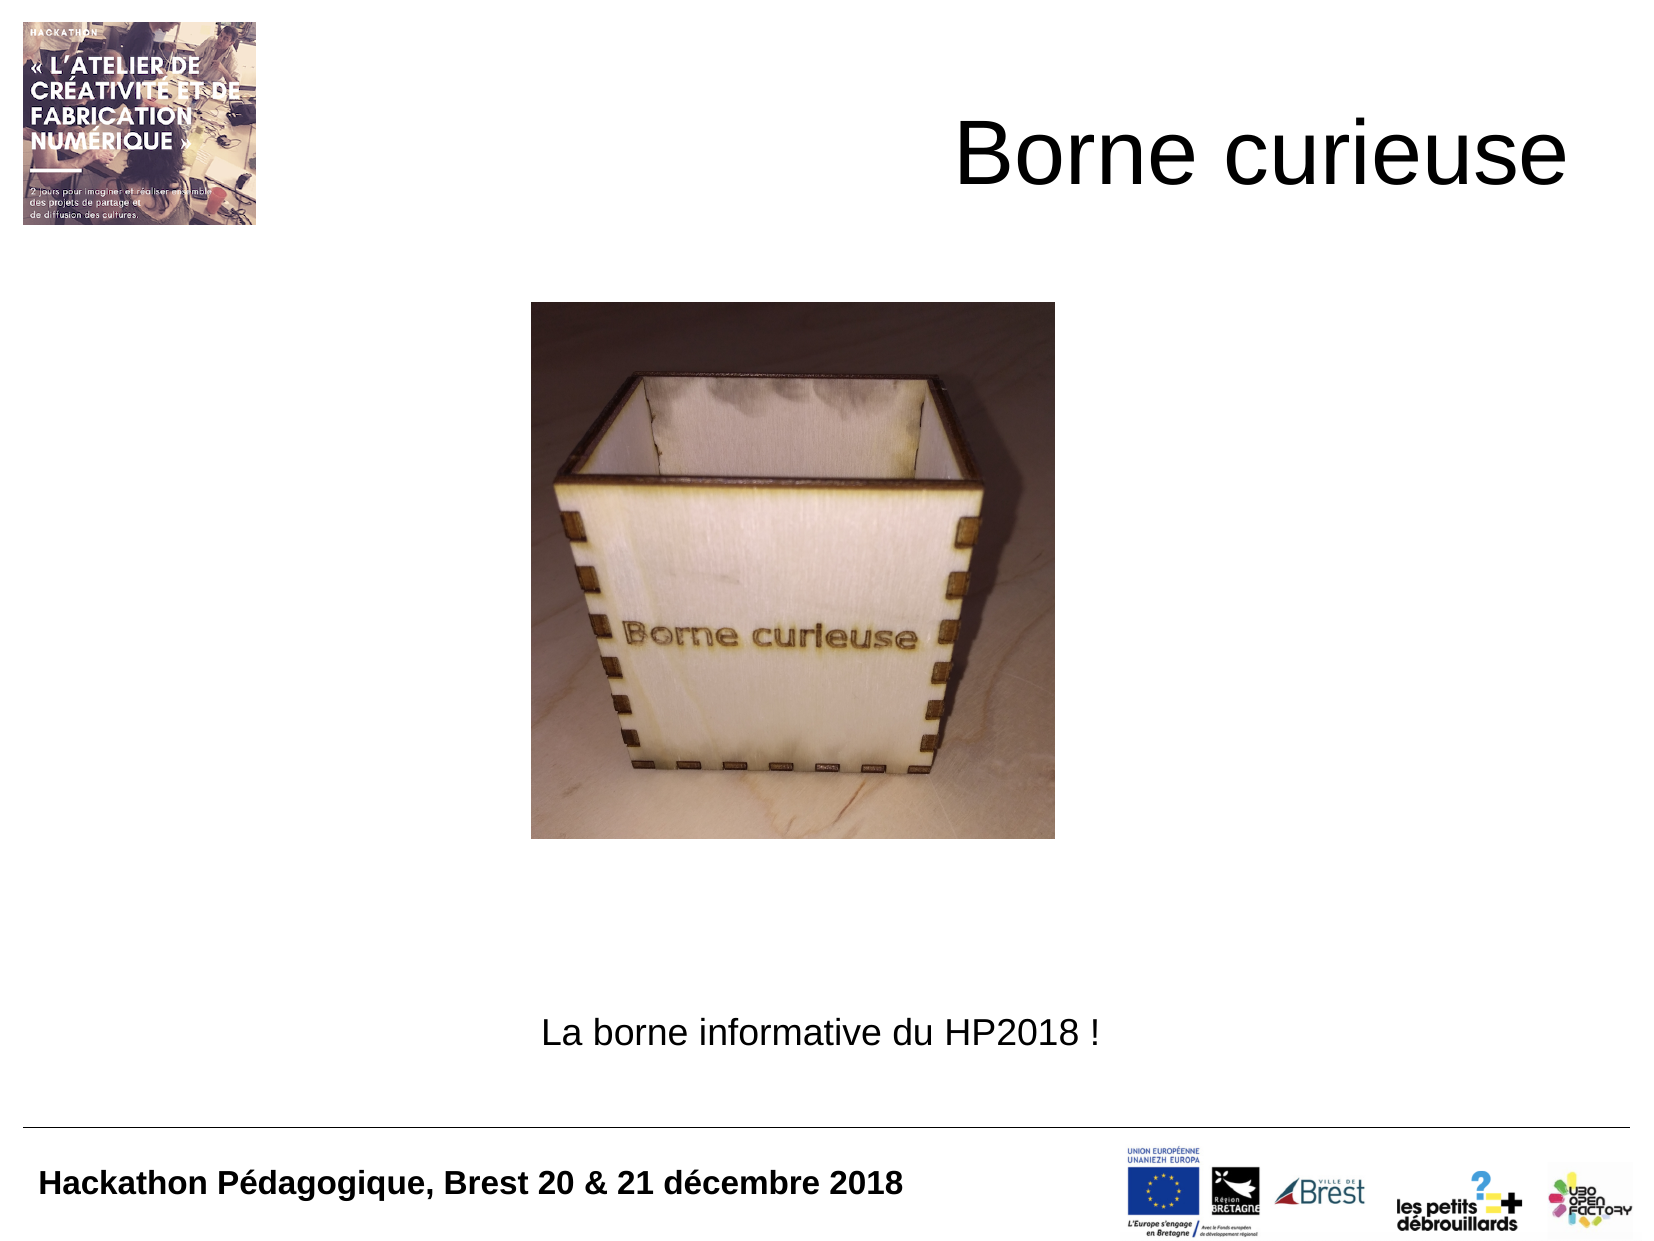

# Borne curieuse
La borne informative du HP2018 !
Hackathon Pédagogique, Brest 20 & 21 décembre 2018